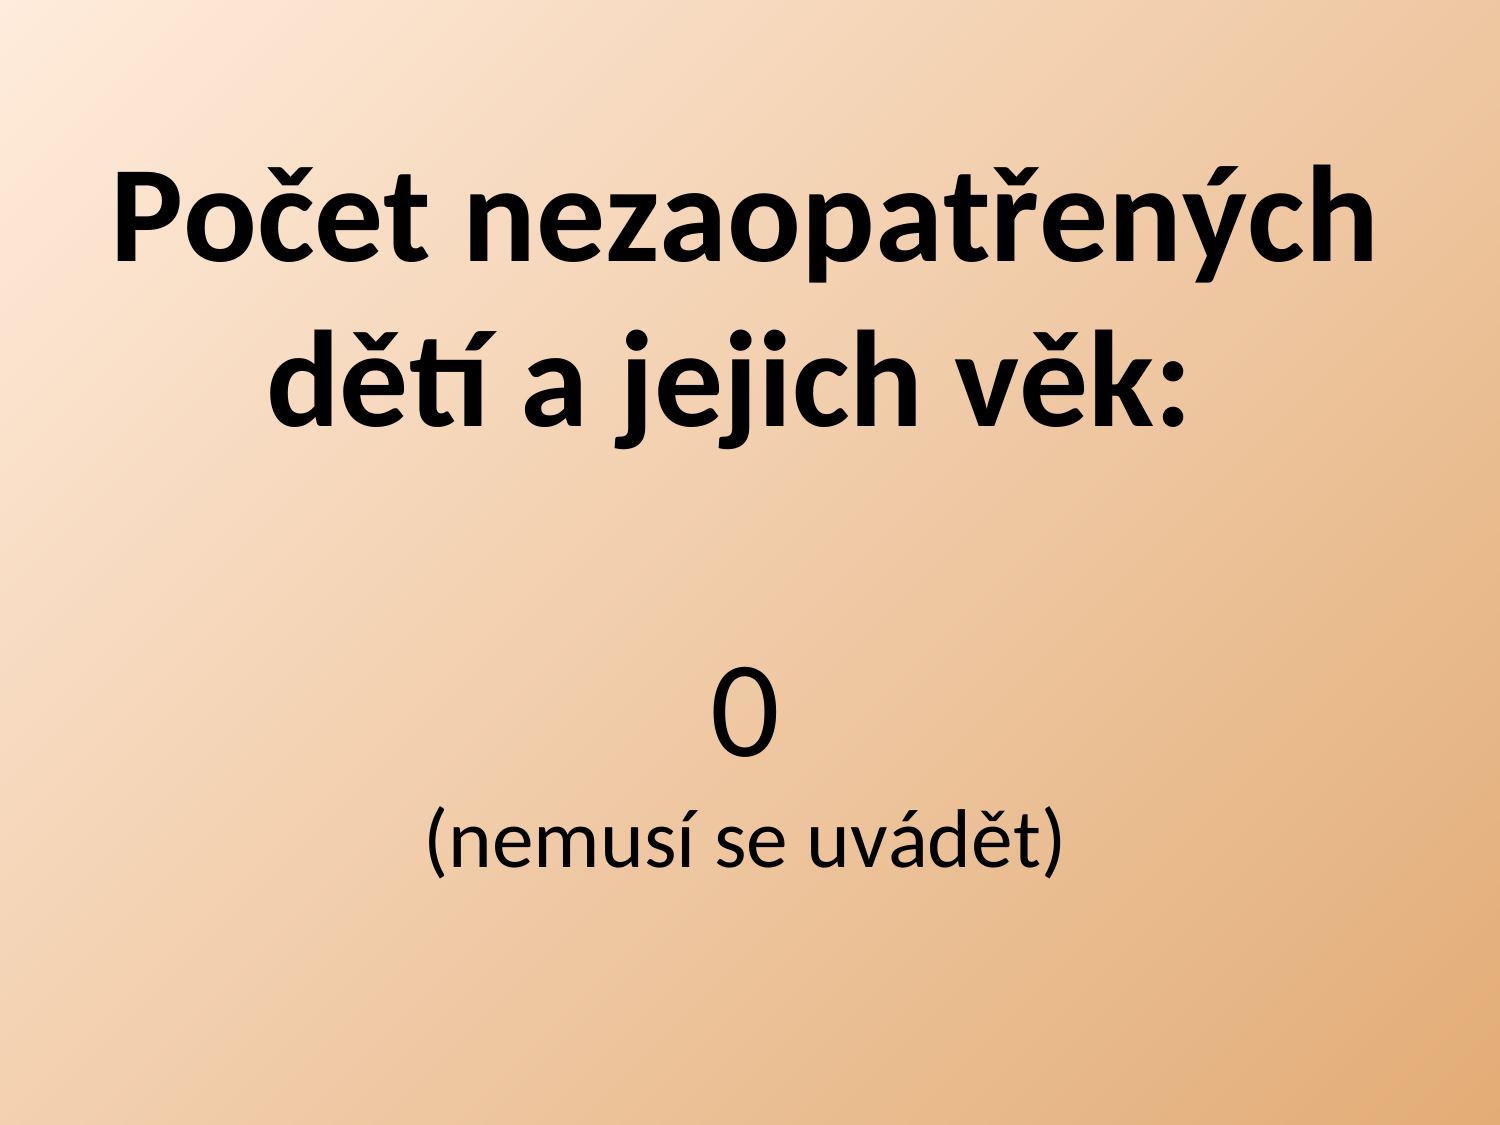

# Počet nezaopatřených dětí a jejich věk: 0 (nemusí se uvádět)